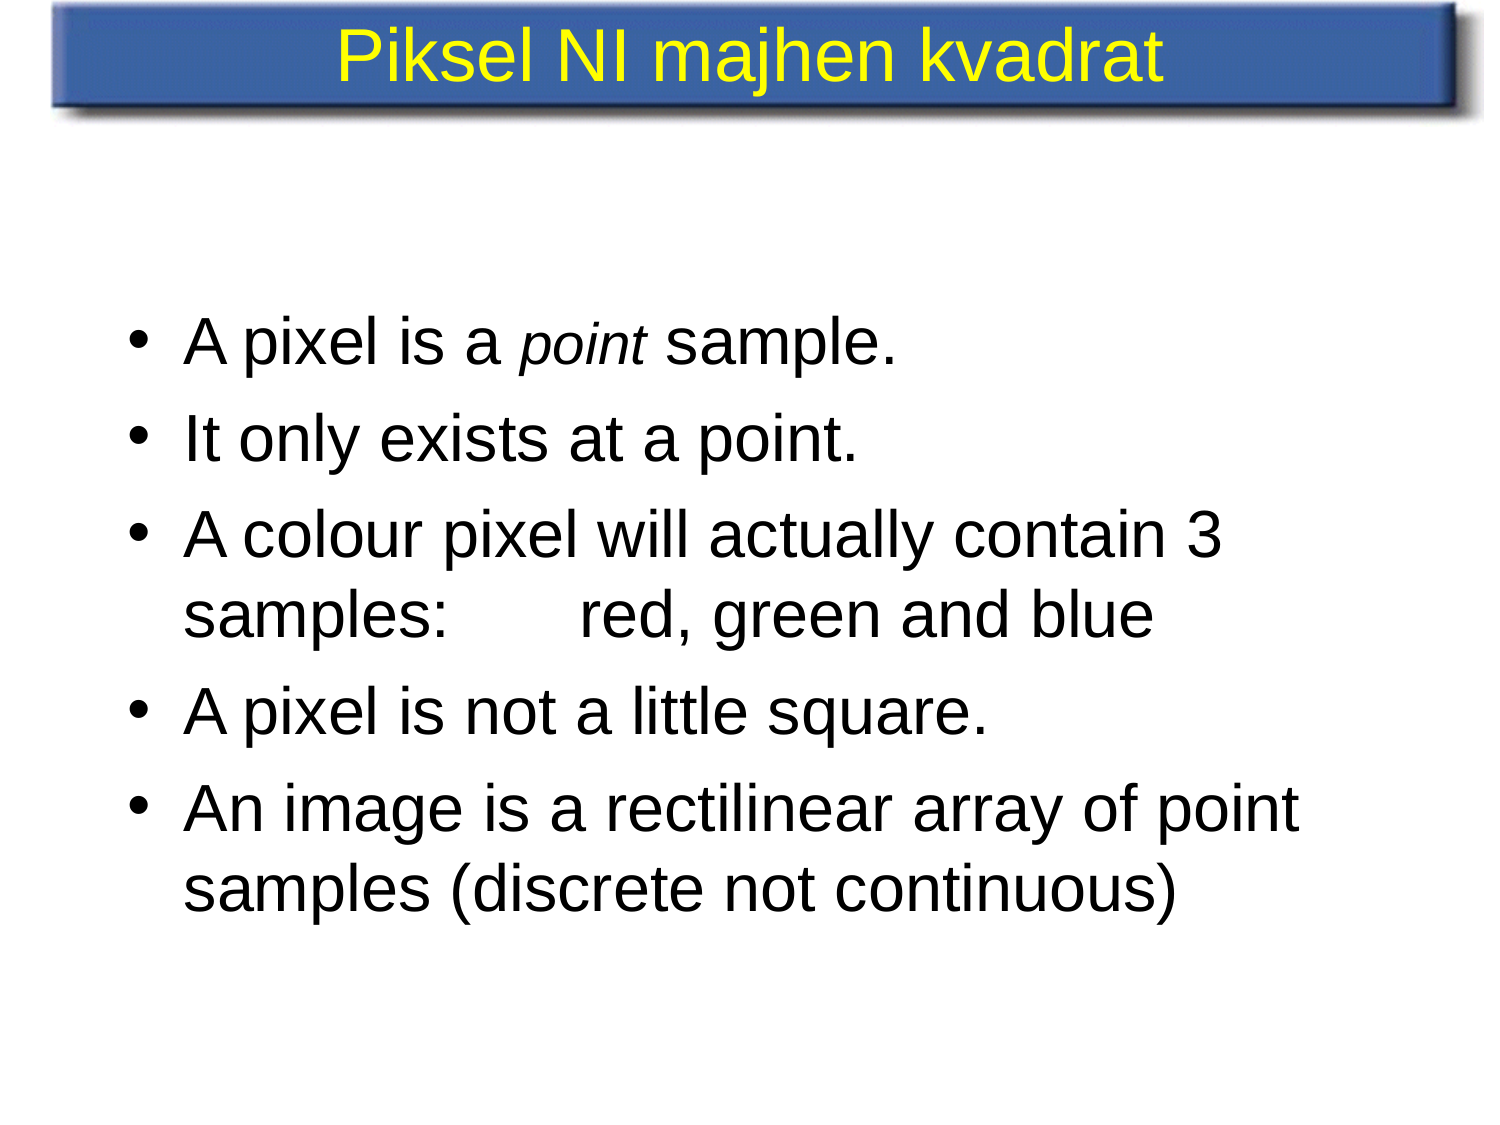

# Piksel NI majhen kvadrat
A pixel is a point sample.
It only exists at a point.
A colour pixel will actually contain 3 samples: red, green and blue
A pixel is not a little square.
An image is a rectilinear array of point samples (discrete not continuous)